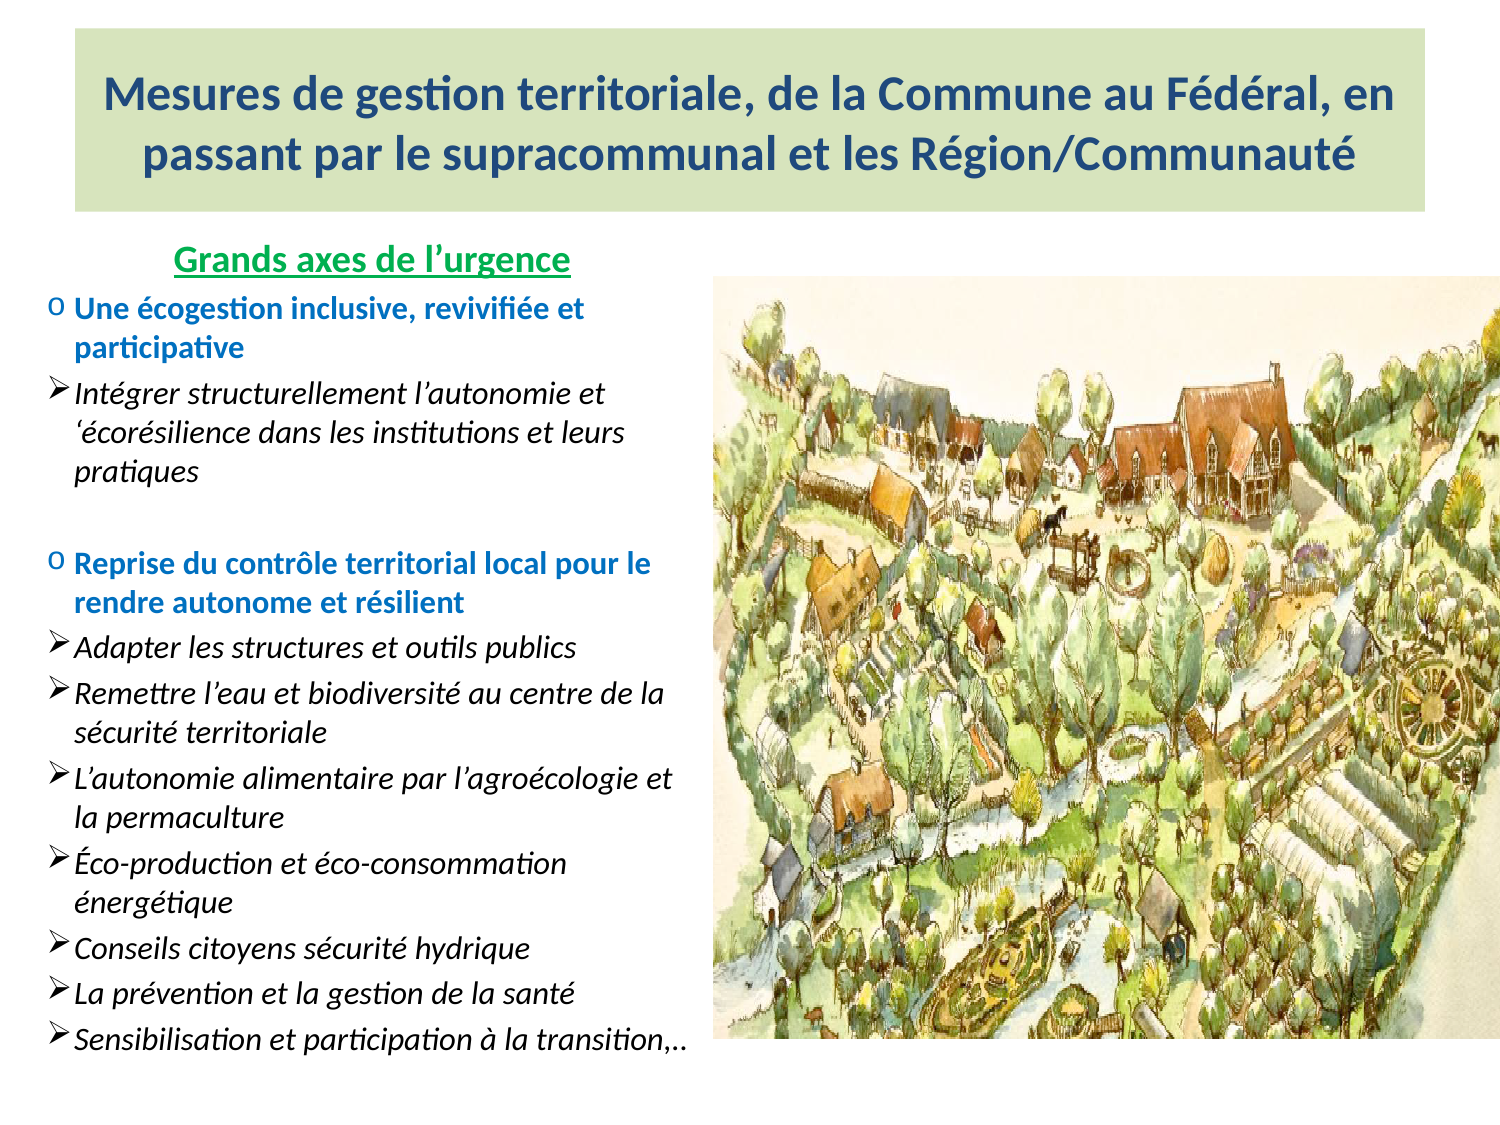

# Mesures de gestion territoriale, de la Commune au Fédéral, en passant par le supracommunal et les Région/Communauté
Grands axes de l’urgence
Une écogestion inclusive, revivifiée et participative
Intégrer structurellement l’autonomie et ‘écorésilience dans les institutions et leurs pratiques
Reprise du contrôle territorial local pour le rendre autonome et résilient
Adapter les structures et outils publics
Remettre l’eau et biodiversité au centre de la sécurité territoriale
L’autonomie alimentaire par l’agroécologie et la permaculture
Éco-production et éco-consommation énergétique
Conseils citoyens sécurité hydrique
La prévention et la gestion de la santé
Sensibilisation et participation à la transition,..